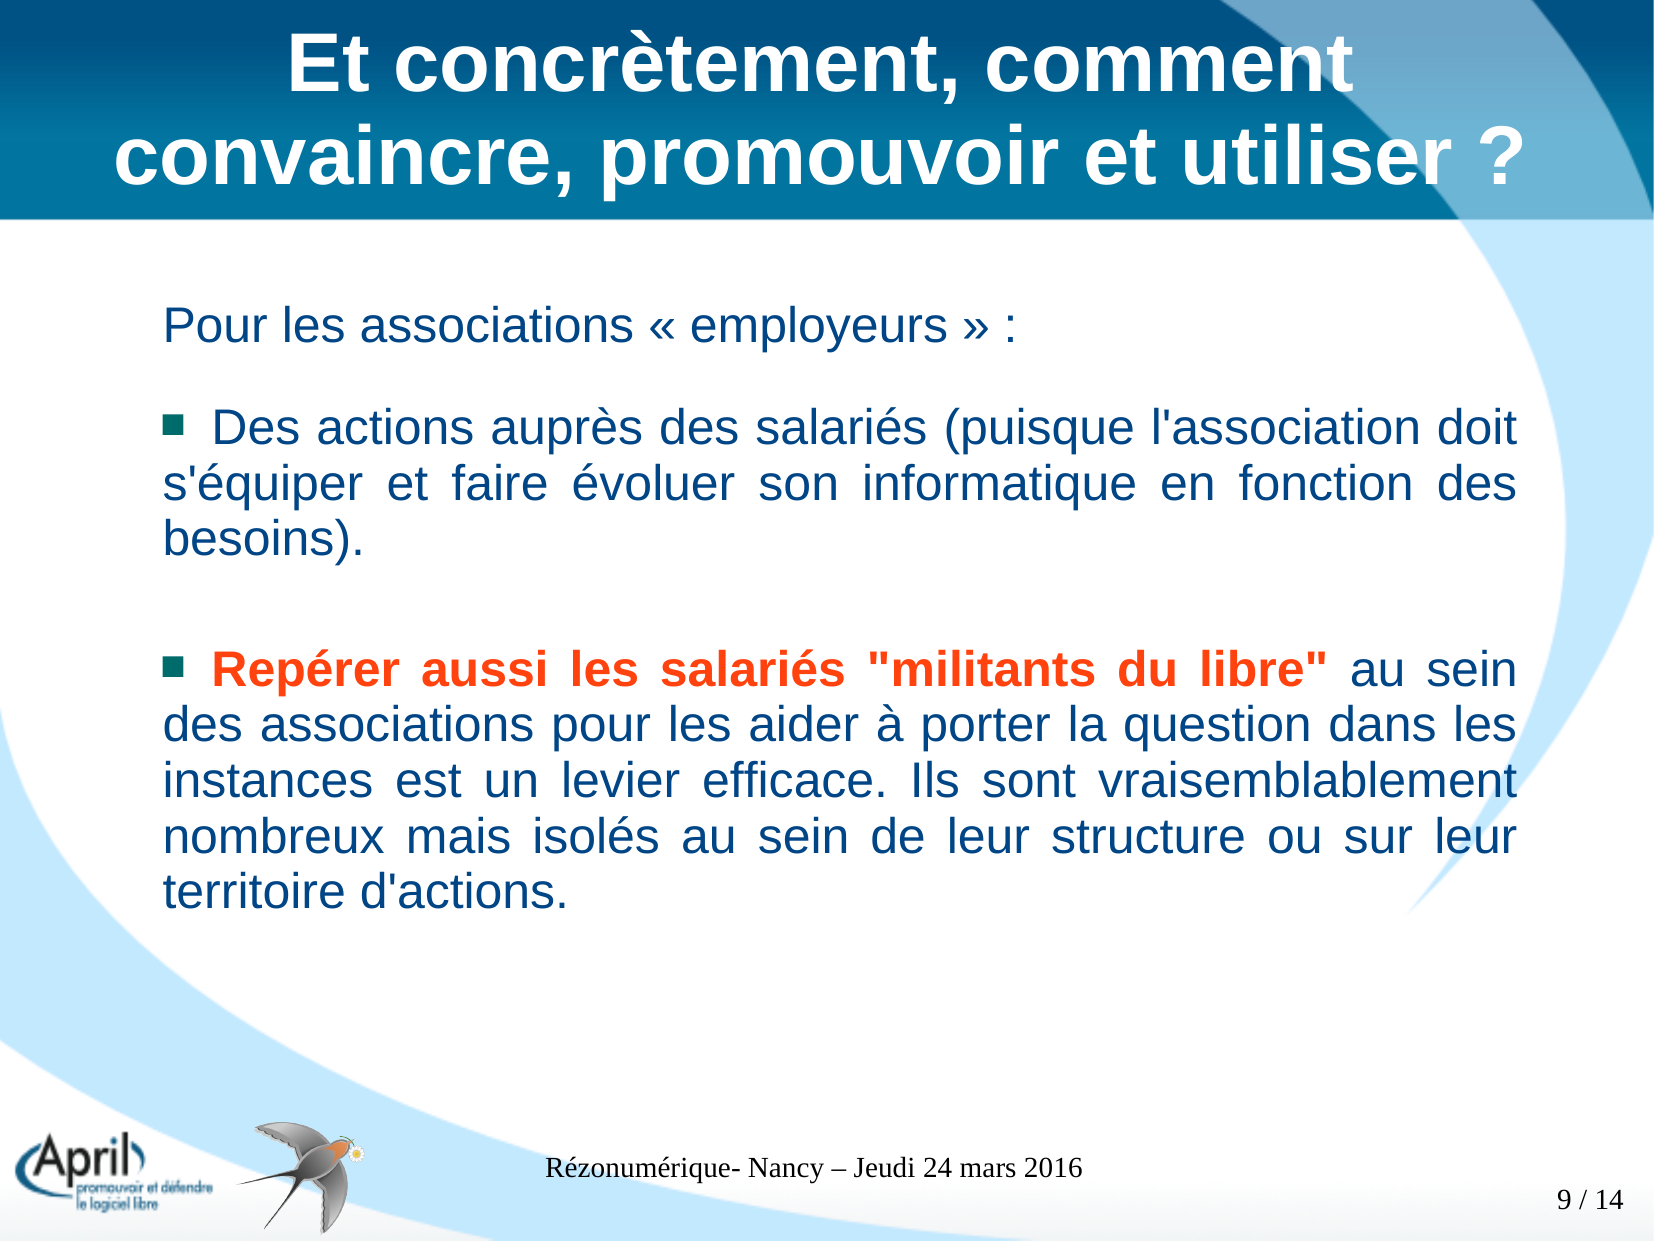

# Et concrètement, comment convaincre, promouvoir et utiliser ?
Pour les associations « employeurs » :
  Des actions auprès des salariés (puisque l'association doit s'équiper et faire évoluer son informatique en fonction des besoins).
  Repérer aussi les salariés "militants du libre" au sein des associations pour les aider à porter la question dans les instances est un levier efficace. Ils sont vraisemblablement nombreux mais isolés au sein de leur structure ou sur leur territoire d'actions.
17 novembre 2014 - CNAJEP
9